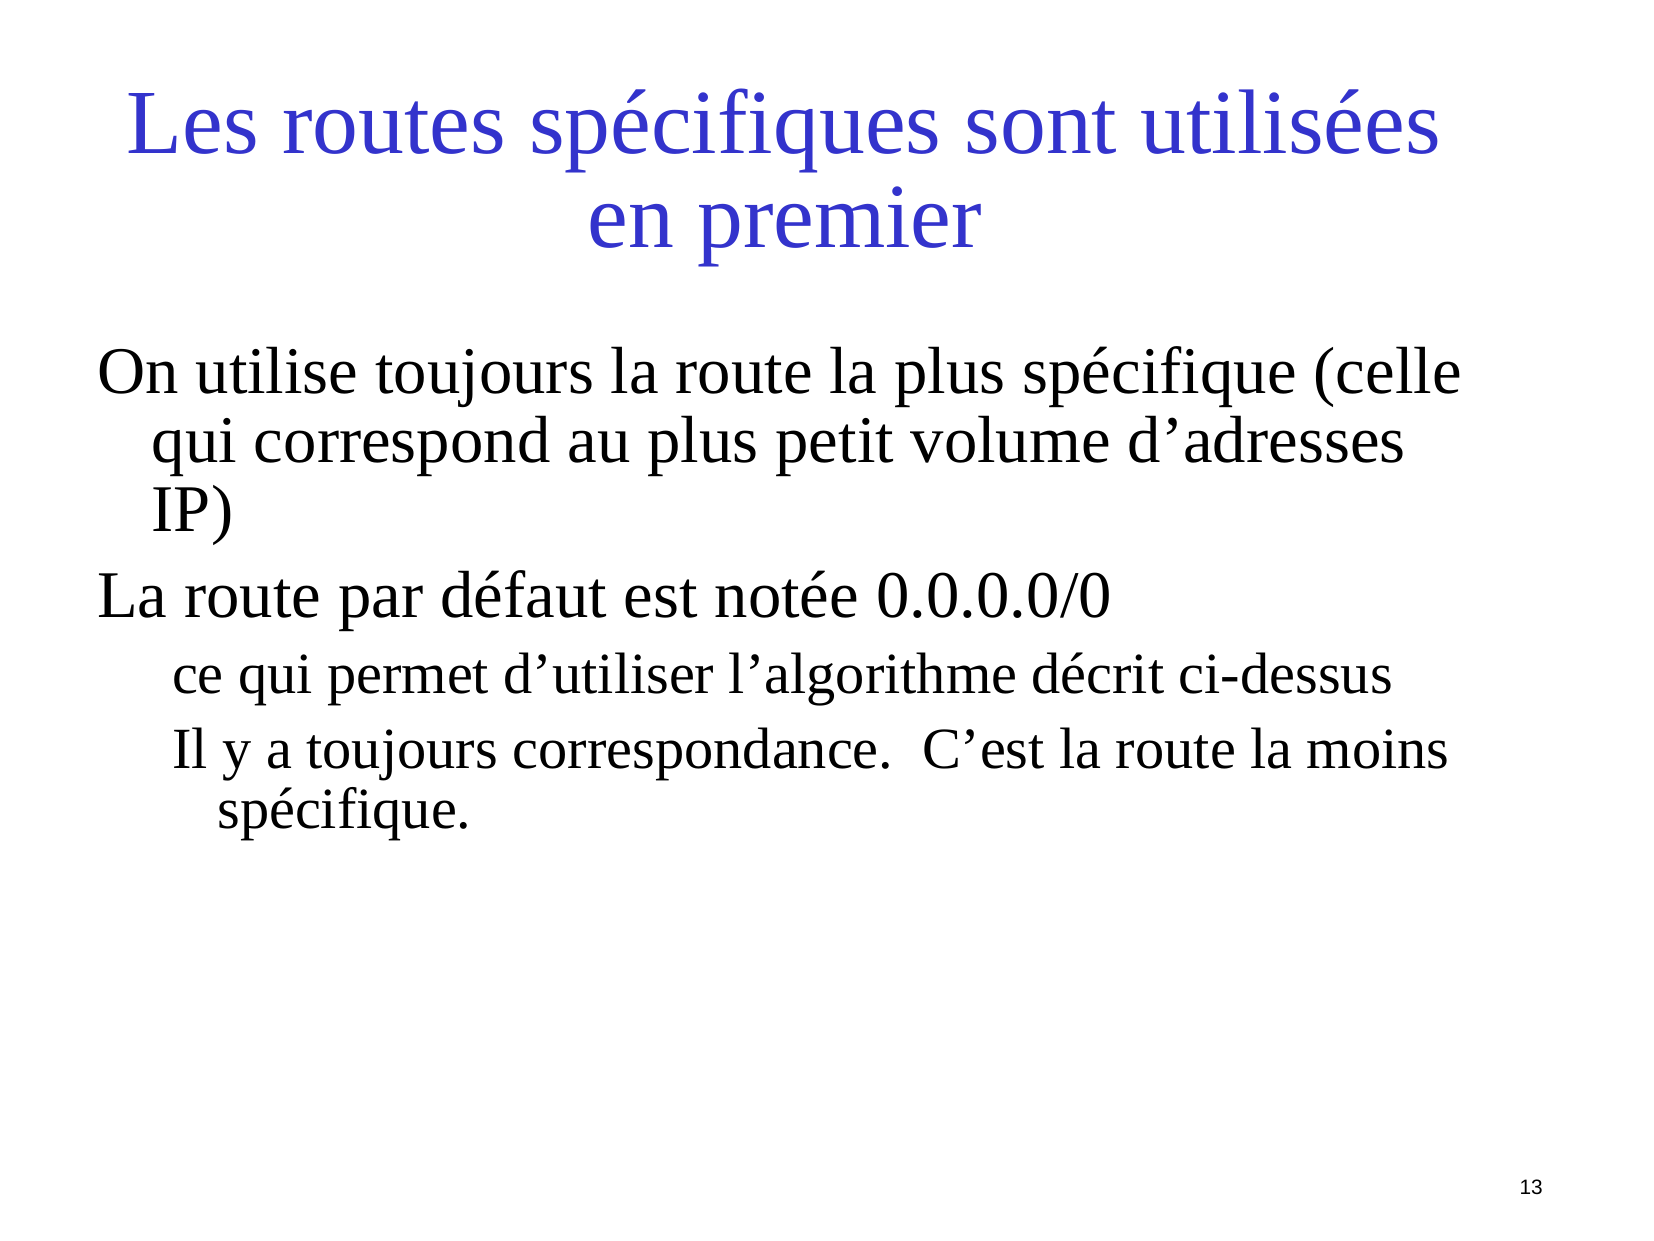

# Les routes spécifiques sont utilisées en premier
On utilise toujours la route la plus spécifique (celle qui correspond au plus petit volume d’adresses IP)‏
La route par défaut est notée 0.0.0.0/0
ce qui permet d’utiliser l’algorithme décrit ci-dessus
Il y a toujours correspondance. C’est la route la moins spécifique.